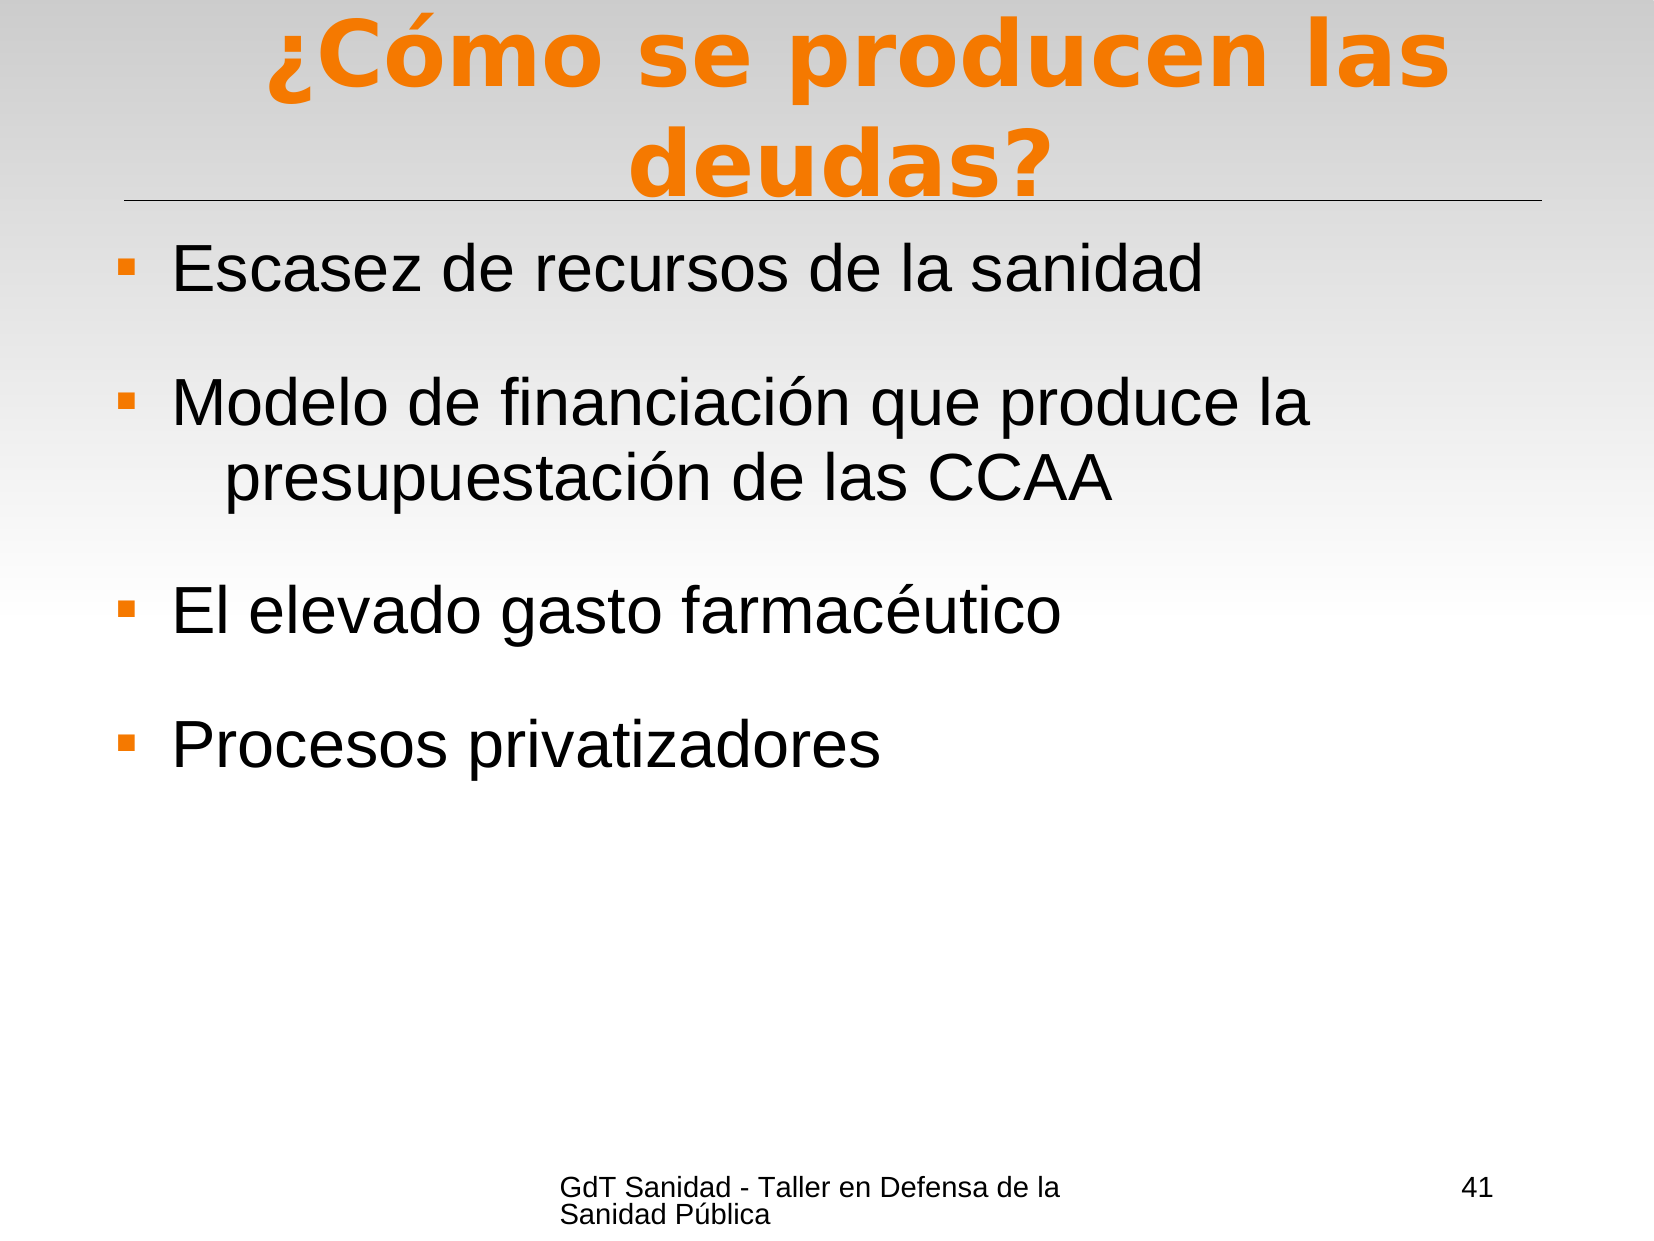

# ¿Cómo se producen las deudas?
Escasez de recursos de la sanidad
Modelo de financiación que produce la presupuestación de las CCAA
El elevado gasto farmacéutico
Procesos privatizadores
GdT Sanidad - Taller en Defensa de la Sanidad Pública
41